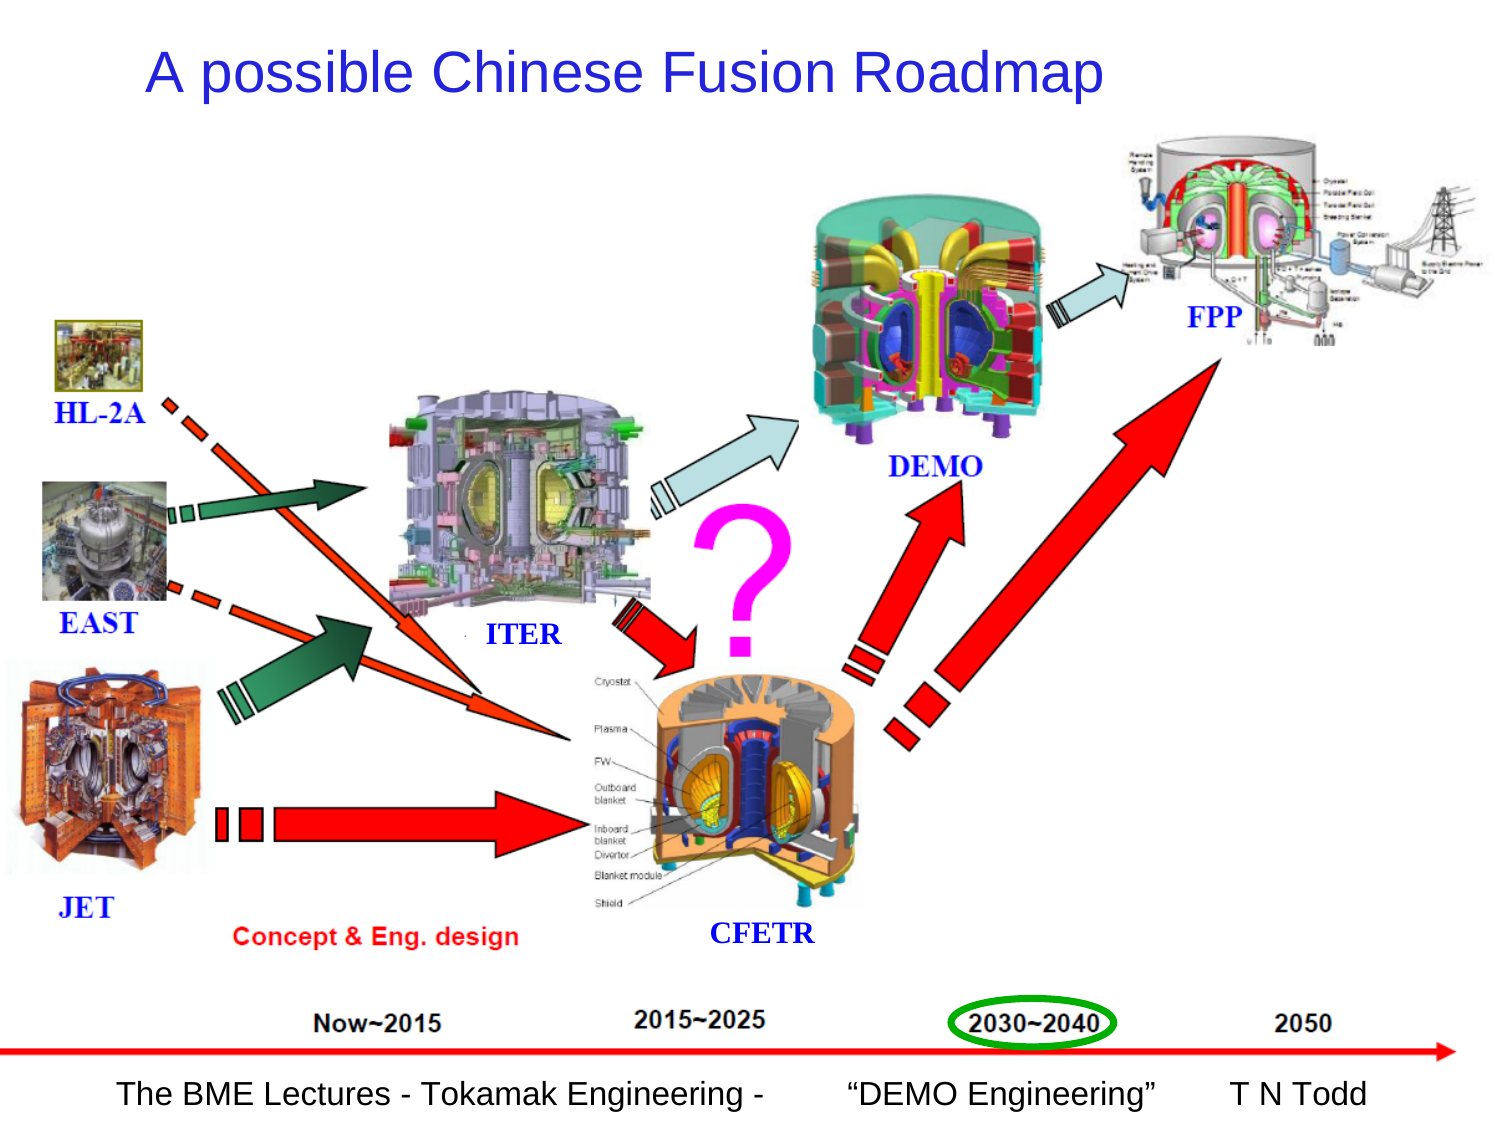

A possible Chinese Fusion Roadmap
 A
ITER
CFETR